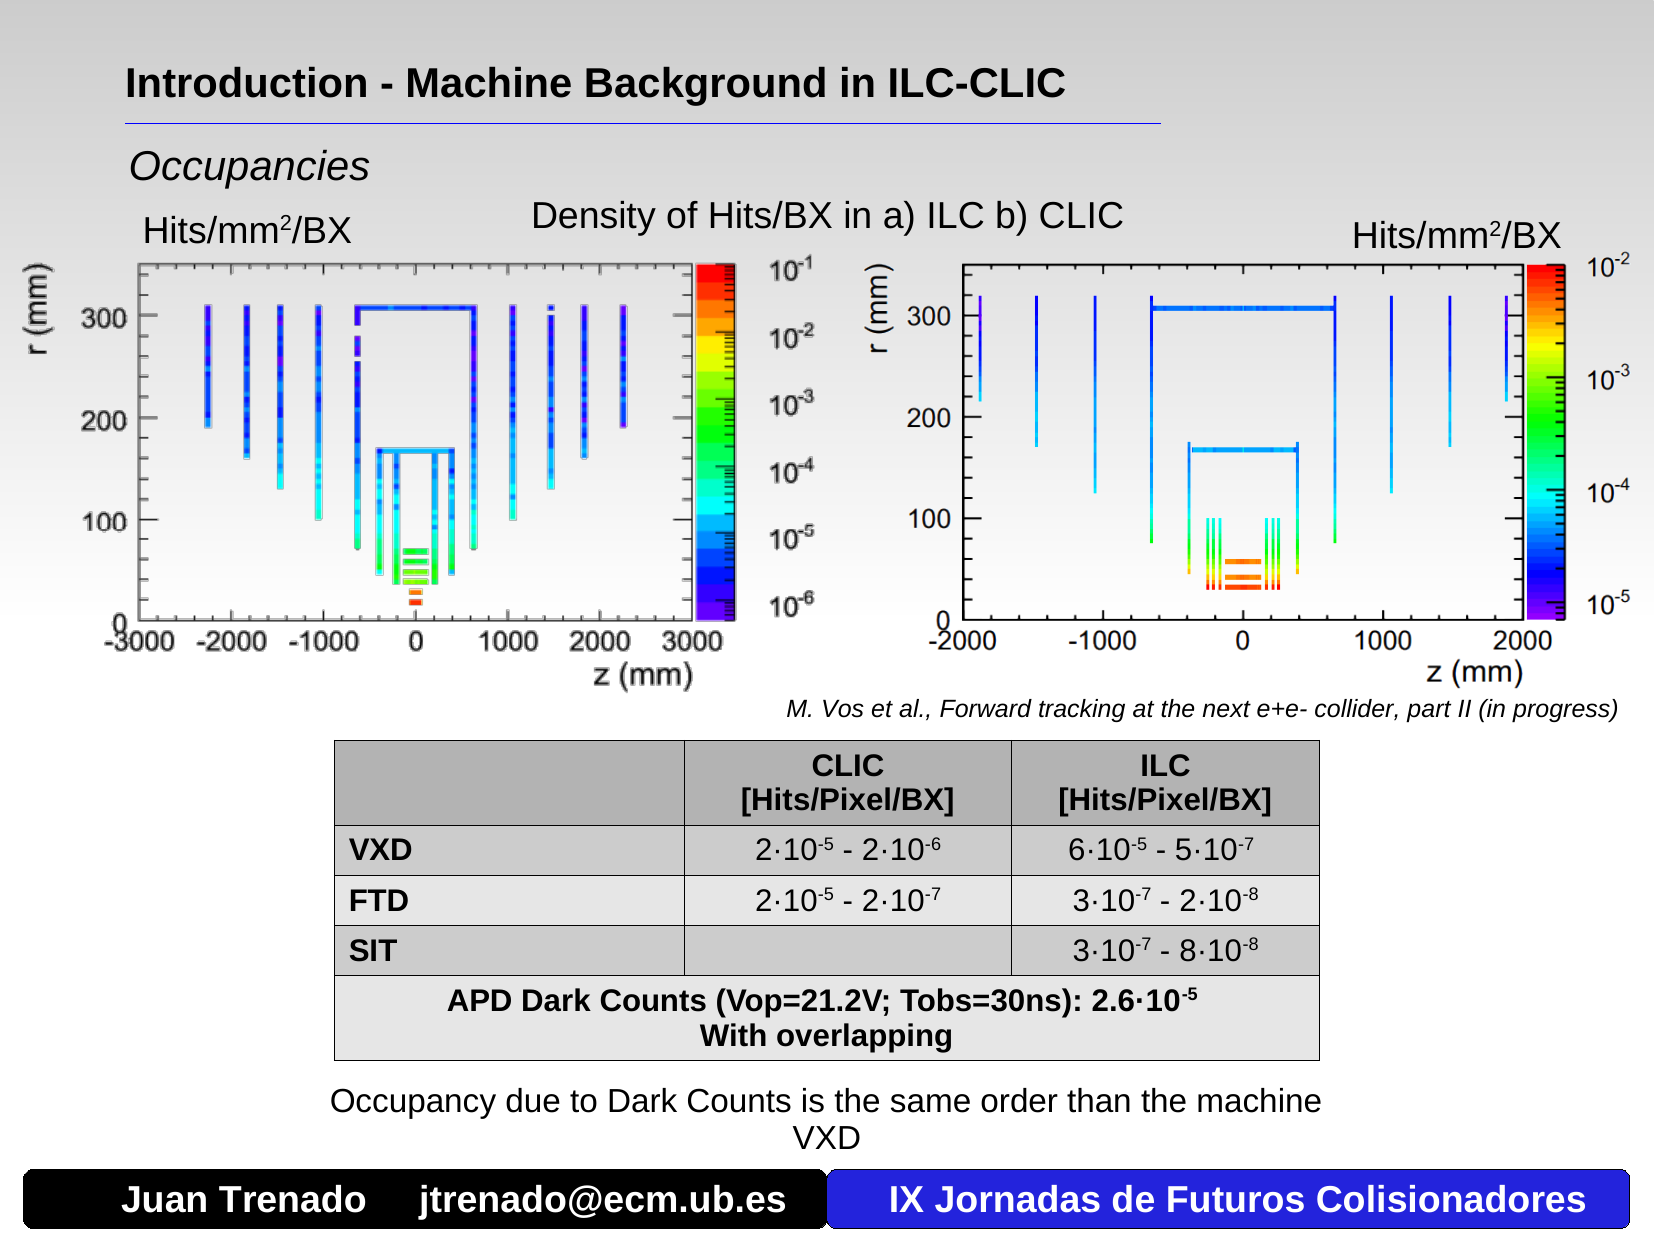

Occupancies
Introduction - Machine Background in ILC-CLIC
Density of Hits/BX in a) ILC b) CLIC
Hits/mm2/BX
Hits/mm2/BX
M. Vos et al., Forward tracking at the next e+e- collider, part II (in progress)
| | CLIC [Hits/Pixel/BX] | ILC [Hits/Pixel/BX] |
| --- | --- | --- |
| VXD | 2·10-5 - 2·10-6 | 6·10-5 - 5·10-7 |
| FTD | 2·10-5 - 2·10-7 | 3·10-7 - 2·10-8 |
| SIT | | 3·10-7 - 8·10-8 |
| APD Dark Counts (Vop=21.2V; Tobs=30ns): 2.6·10-5 With overlapping | | |
Occupancy due to Dark Counts is the same order than the machine VXD
Juan Trenado jtrenado@ecm.ub.es
IX Jornadas de Futuros Colisionadores